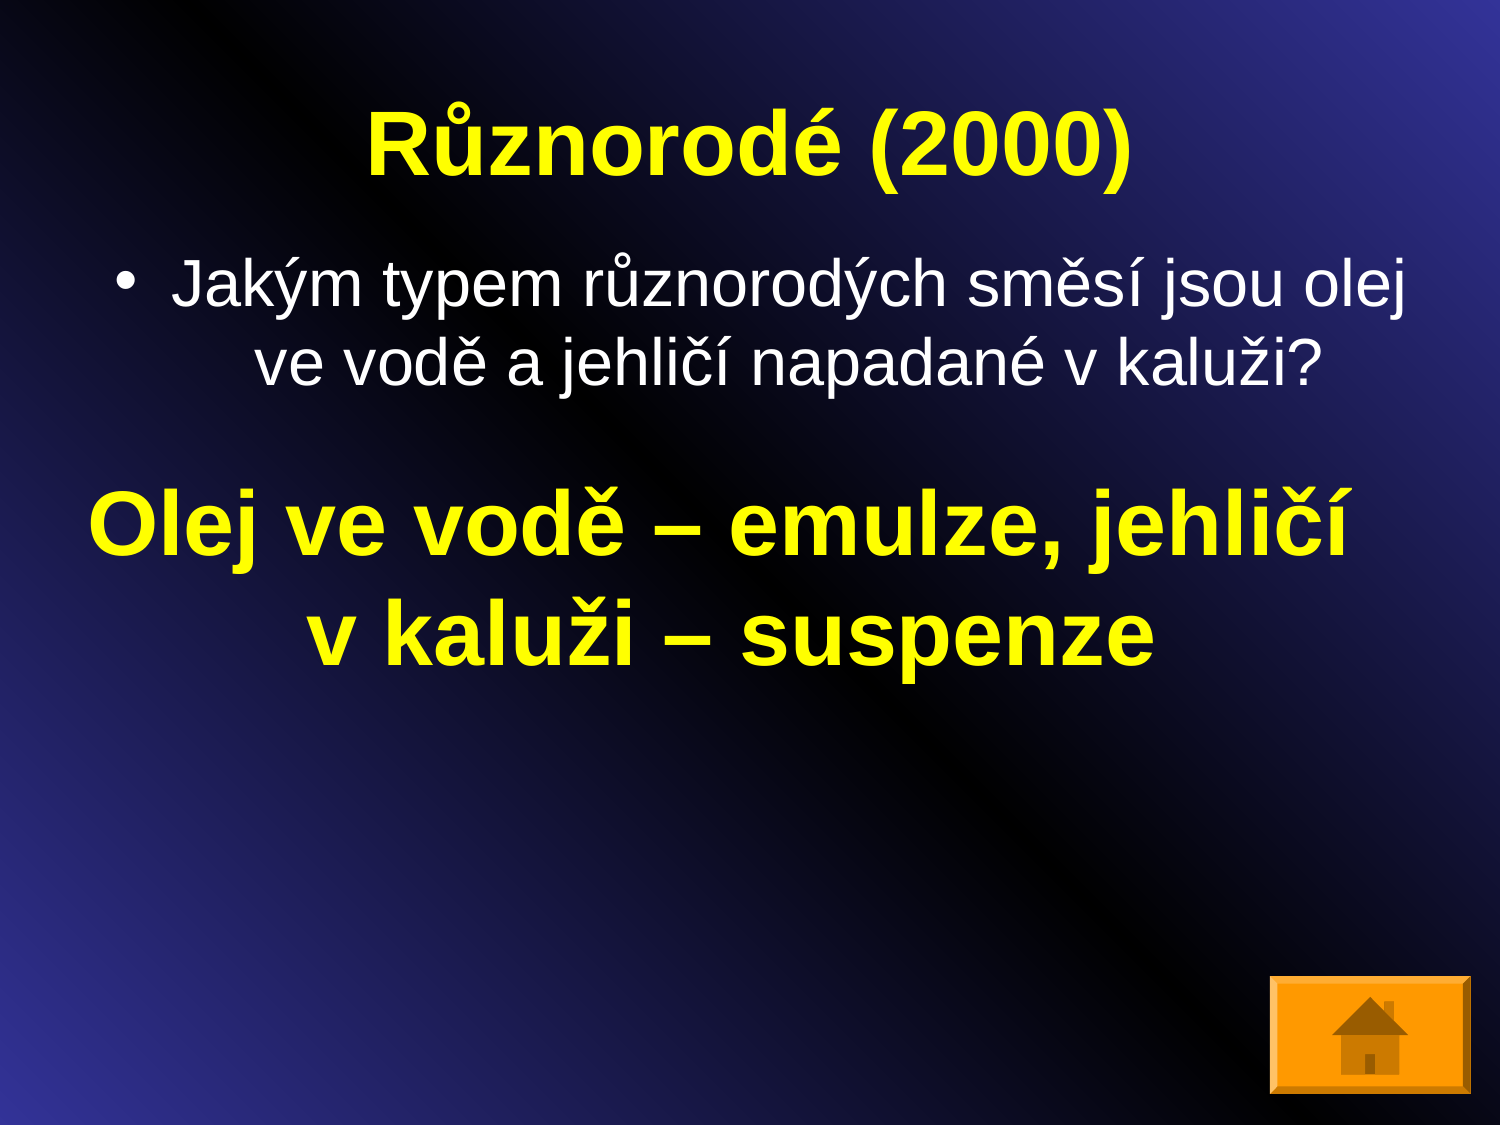

# Různorodé (2000)
Jakým typem různorodých směsí jsou olej ve vodě a jehličí napadané v kaluži?
Olej ve vodě – emulze, jehličí
v kaluži – suspenze